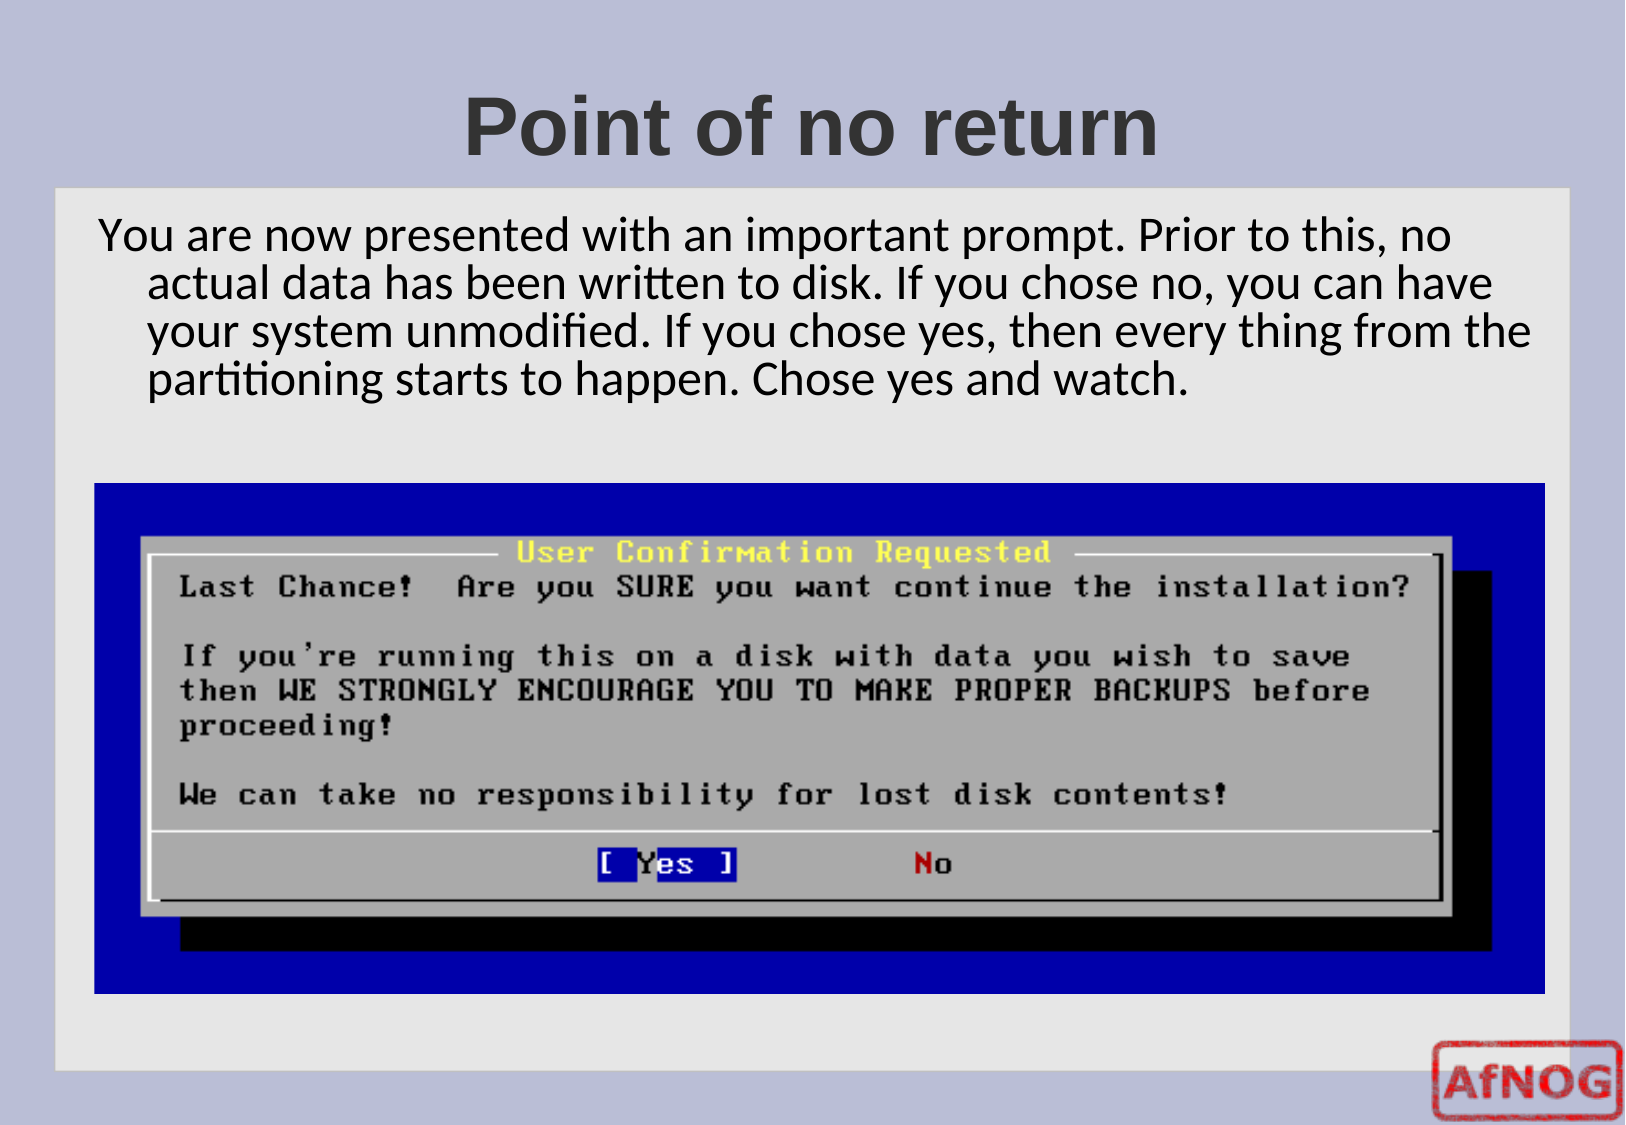

# Point of no return
You are now presented with an important prompt. Prior to this, no actual data has been written to disk. If you chose no, you can have your system unmodified. If you chose yes, then every thing from the partitioning starts to happen. Chose yes and watch.